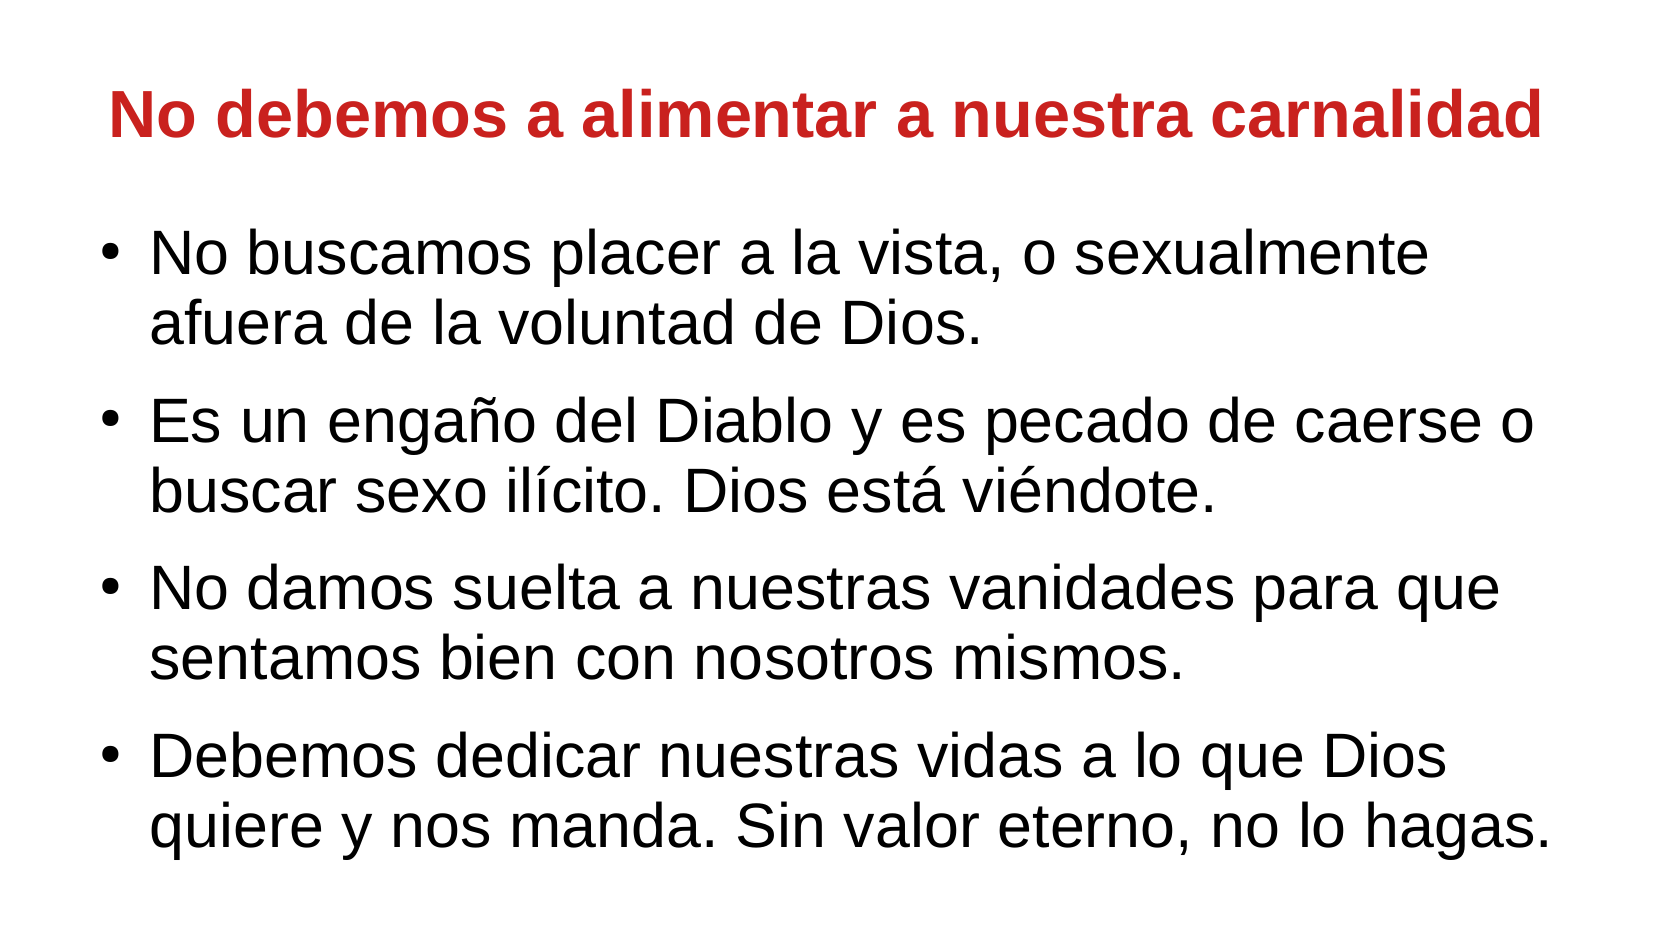

# No debemos a alimentar a nuestra carnalidad
No buscamos placer a la vista, o sexualmente afuera de la voluntad de Dios.
Es un engaño del Diablo y es pecado de caerse o buscar sexo ilícito. Dios está viéndote.
No damos suelta a nuestras vanidades para que sentamos bien con nosotros mismos.
Debemos dedicar nuestras vidas a lo que Dios quiere y nos manda. Sin valor eterno, no lo hagas.